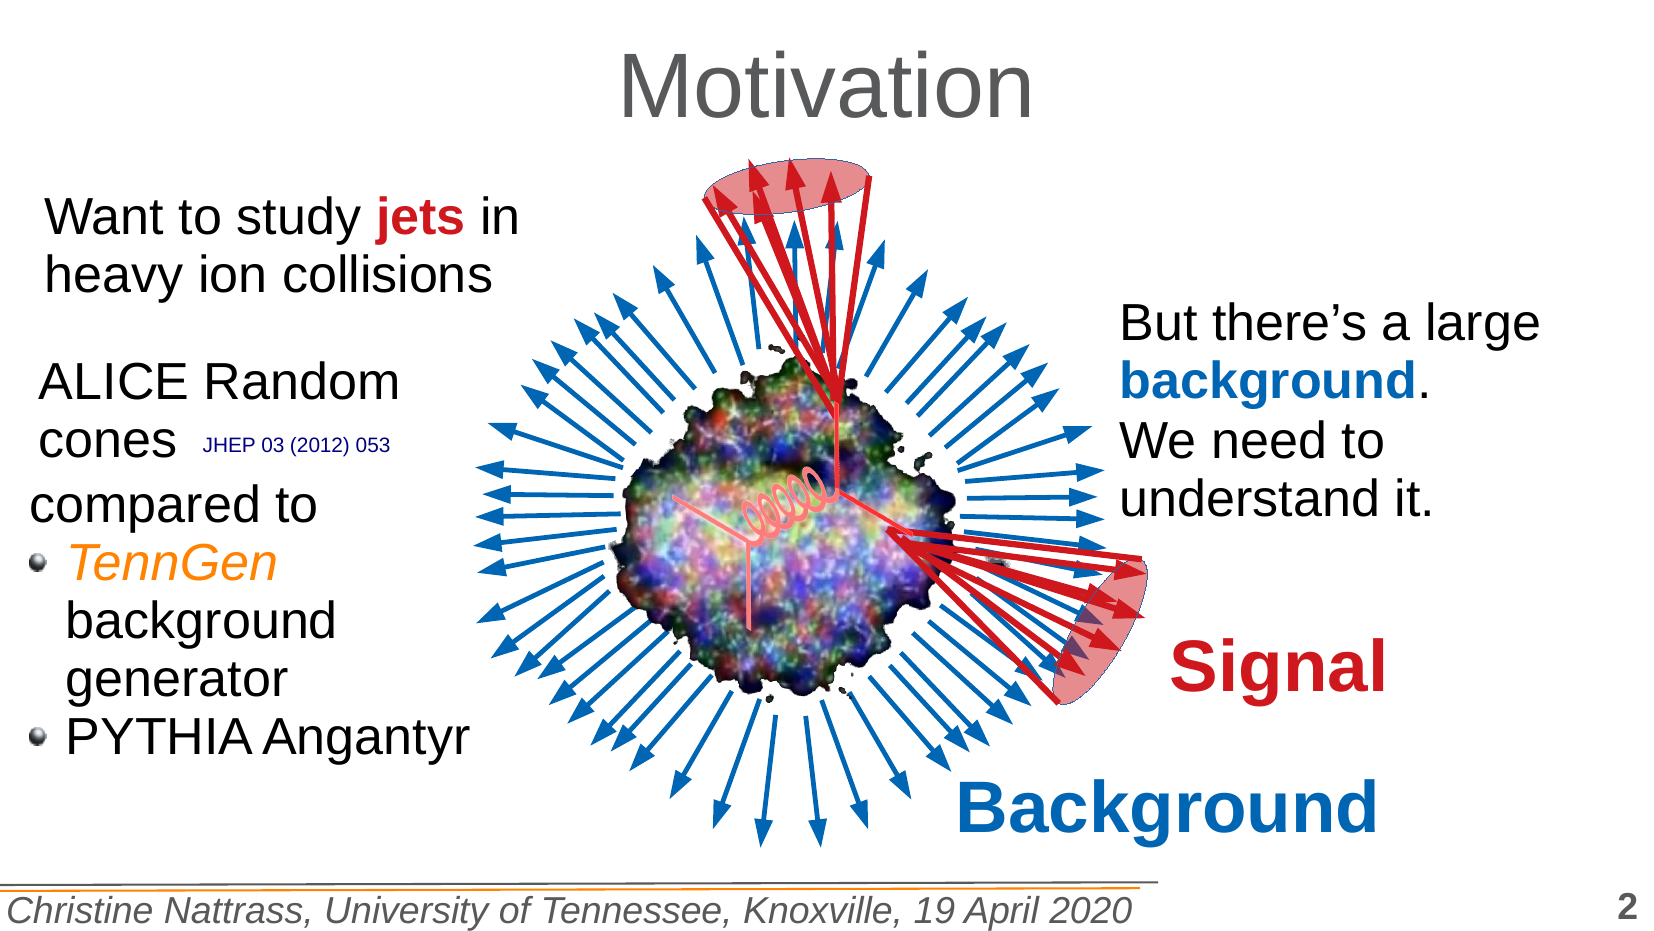

# Motivation
Want to study jets in heavy ion collisions
But there’s a large background.
ALICE Random cones
We need to understand it.
JHEP 03 (2012) 053
compared to
TennGen background generator
PYTHIA Angantyr
Signal
Background